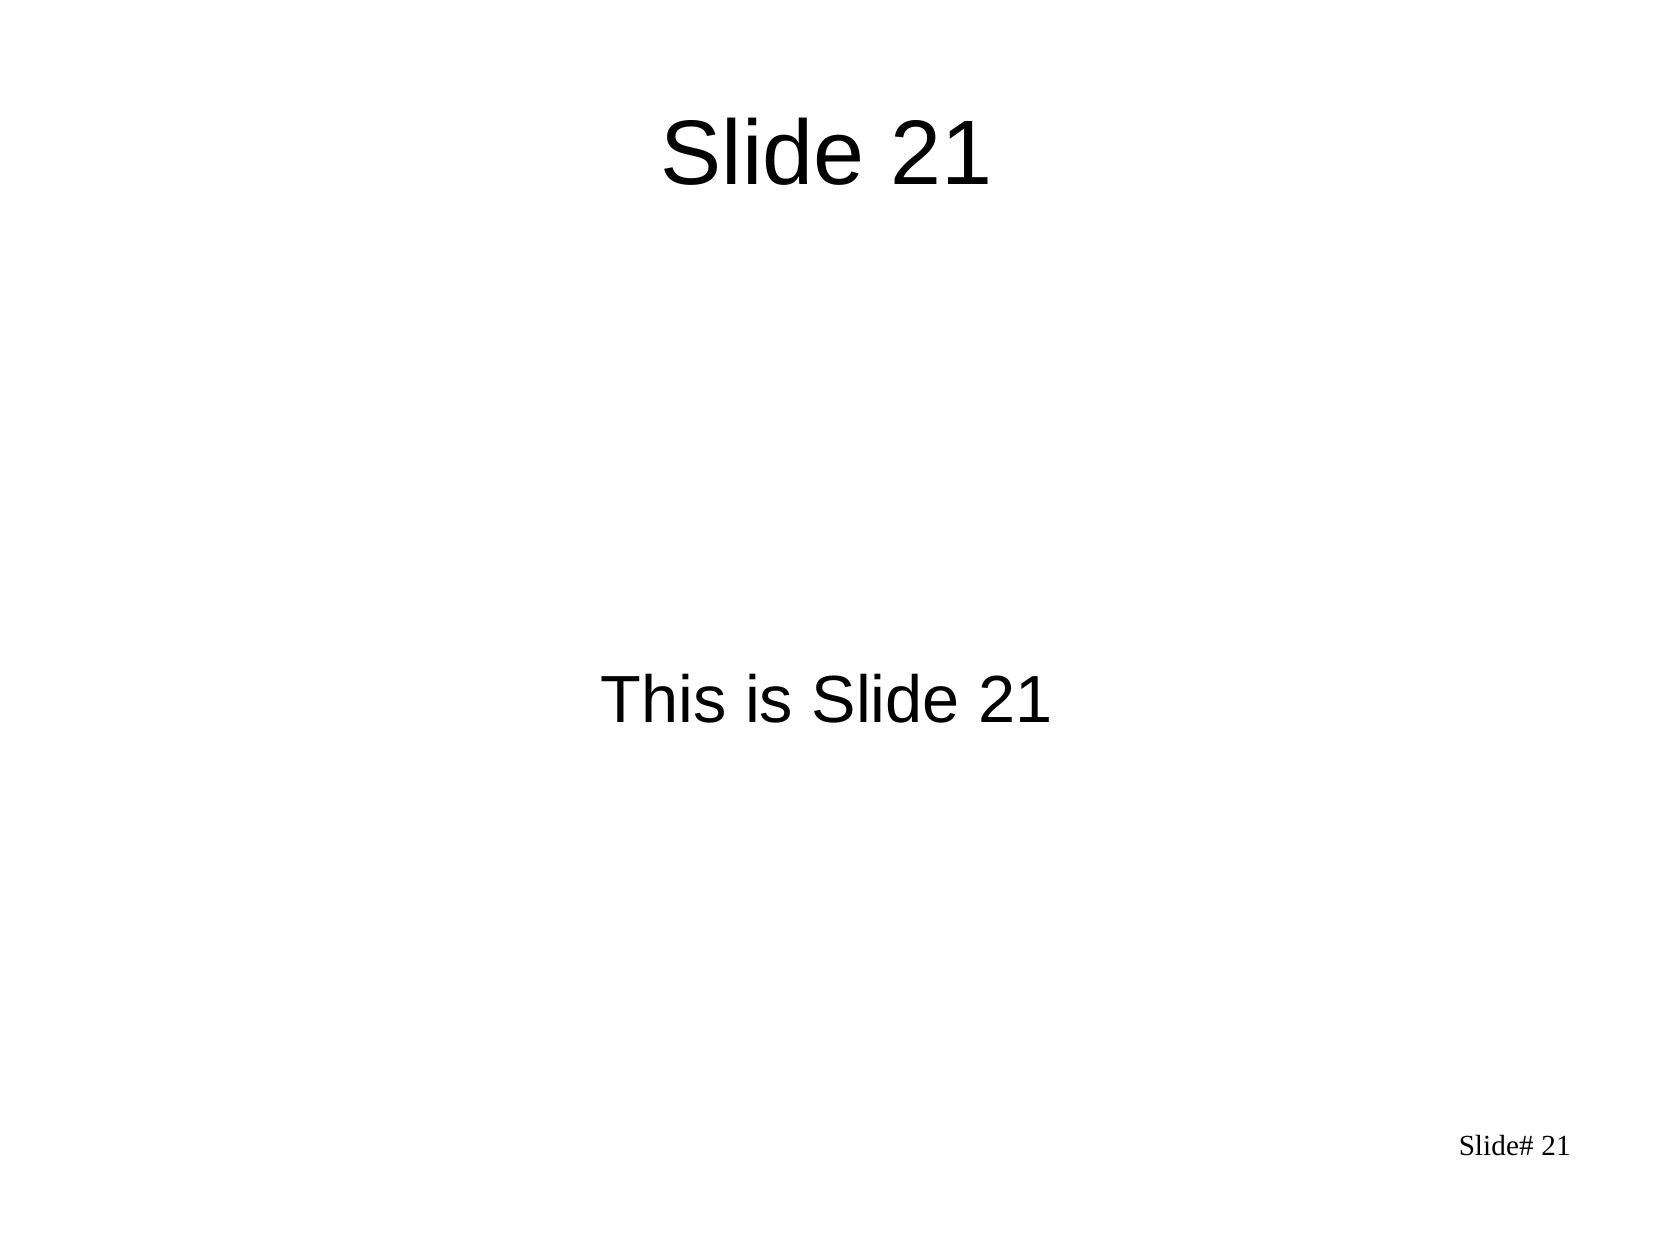

# Slide 21
This is Slide 21
21